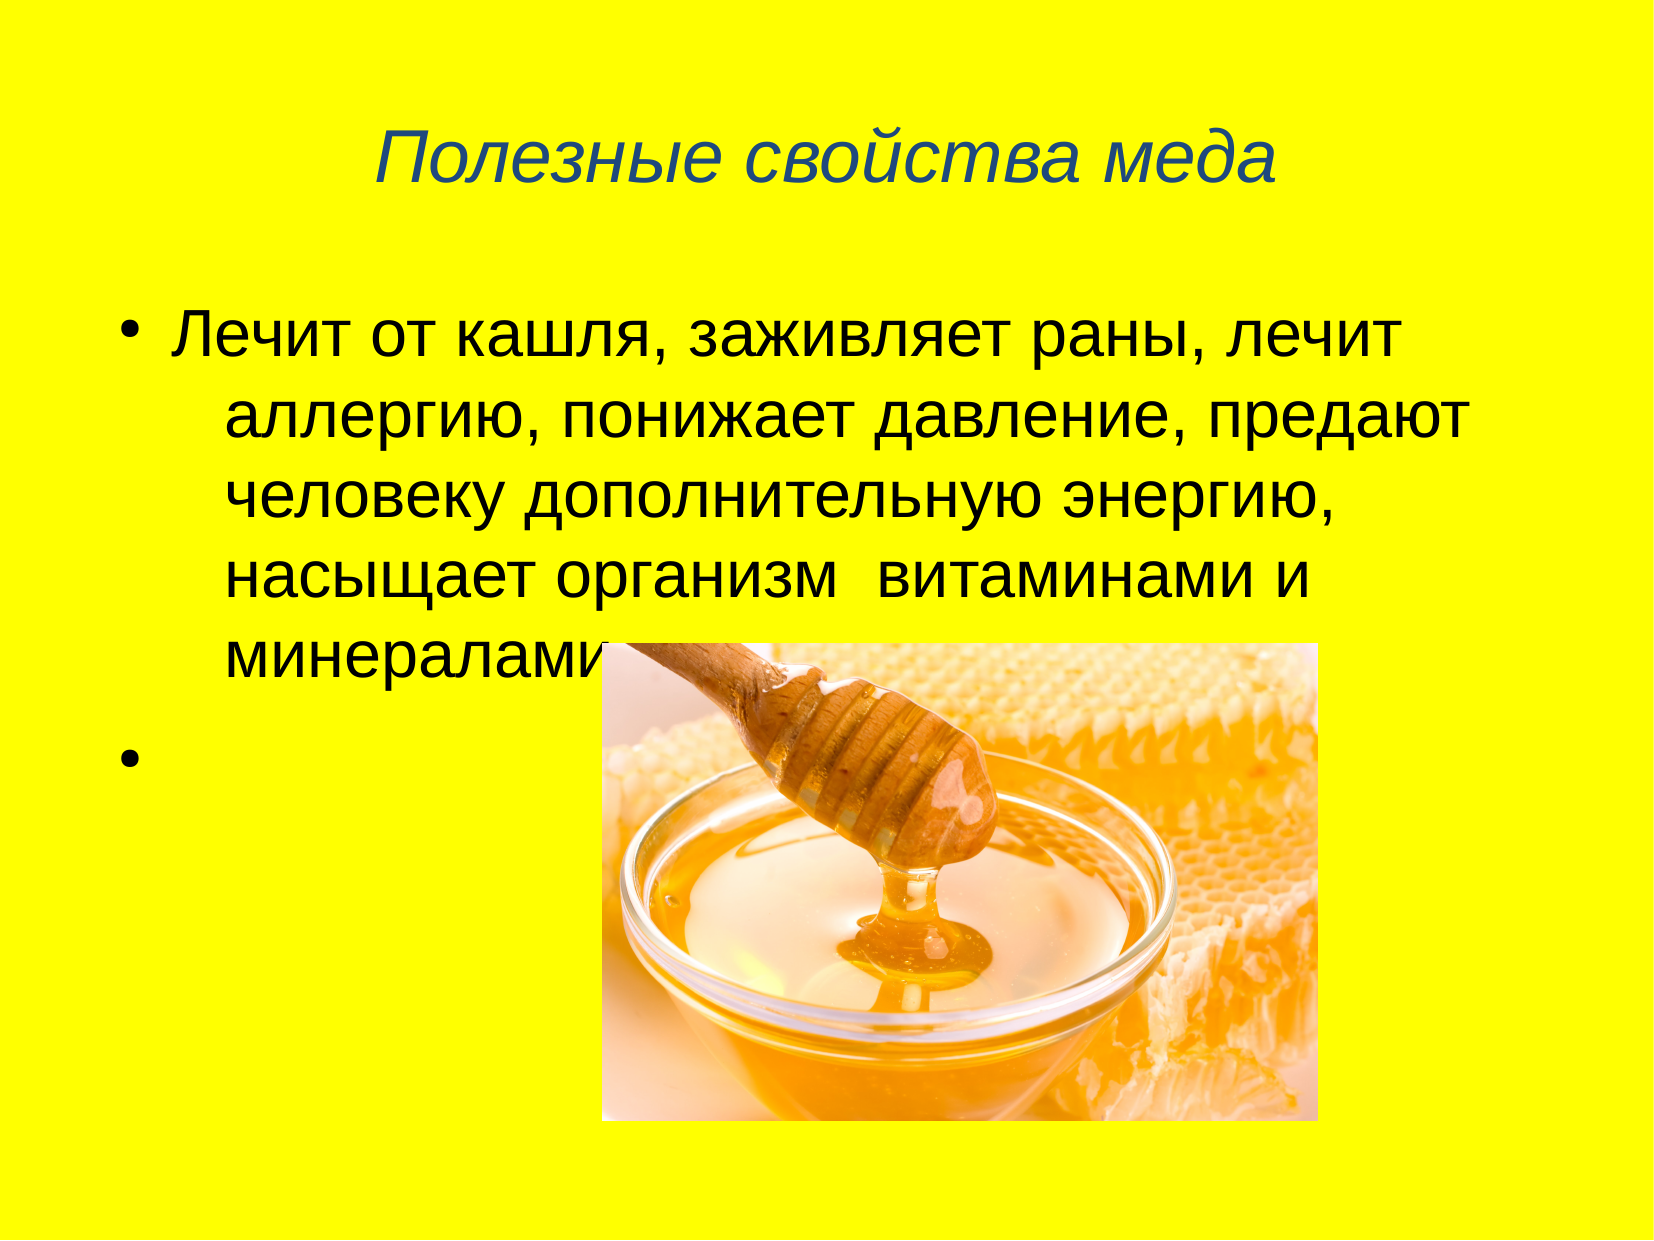

# Полезные свойства меда
Лечит от кашля, заживляет раны, лечит аллергию, понижает давление, предают человеку дополнительную энергию, насыщает организм витаминами и минералами